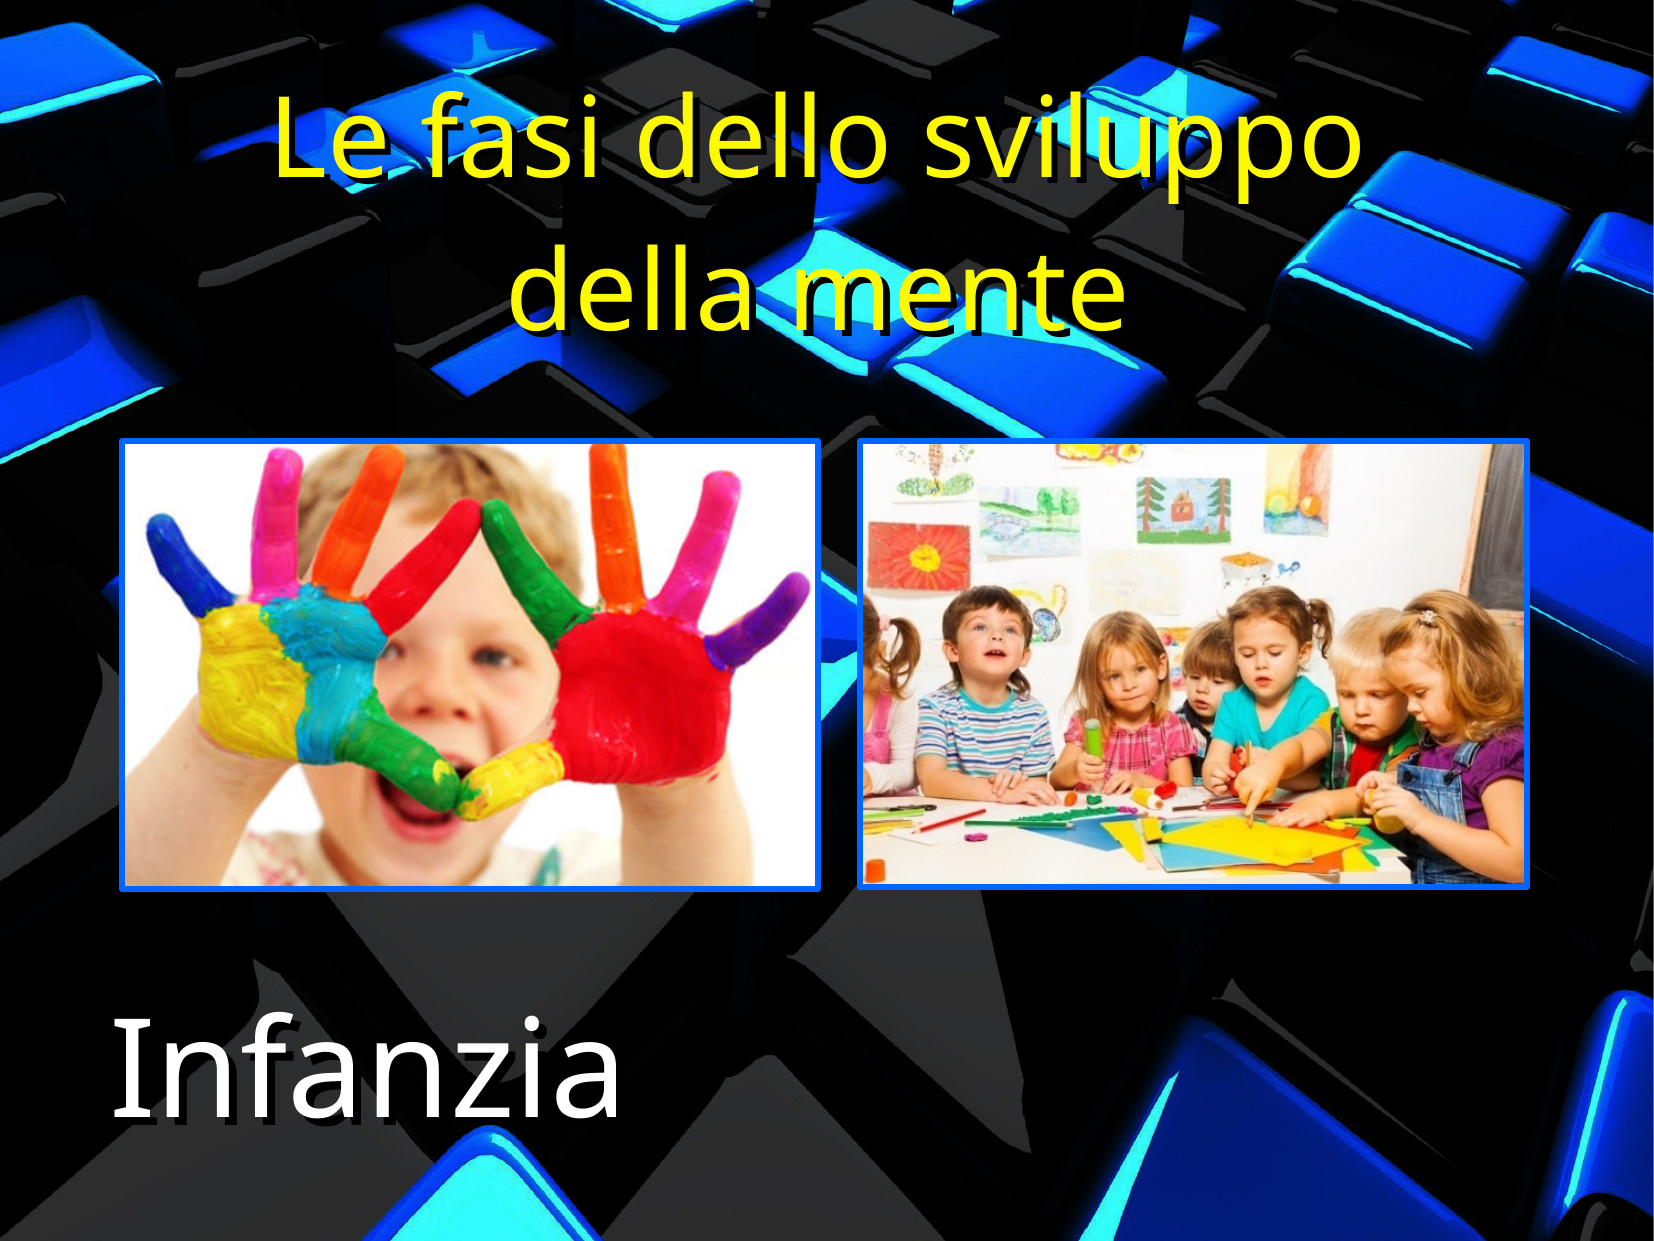

Le fasi dello sviluppo
della mente
Infanzia